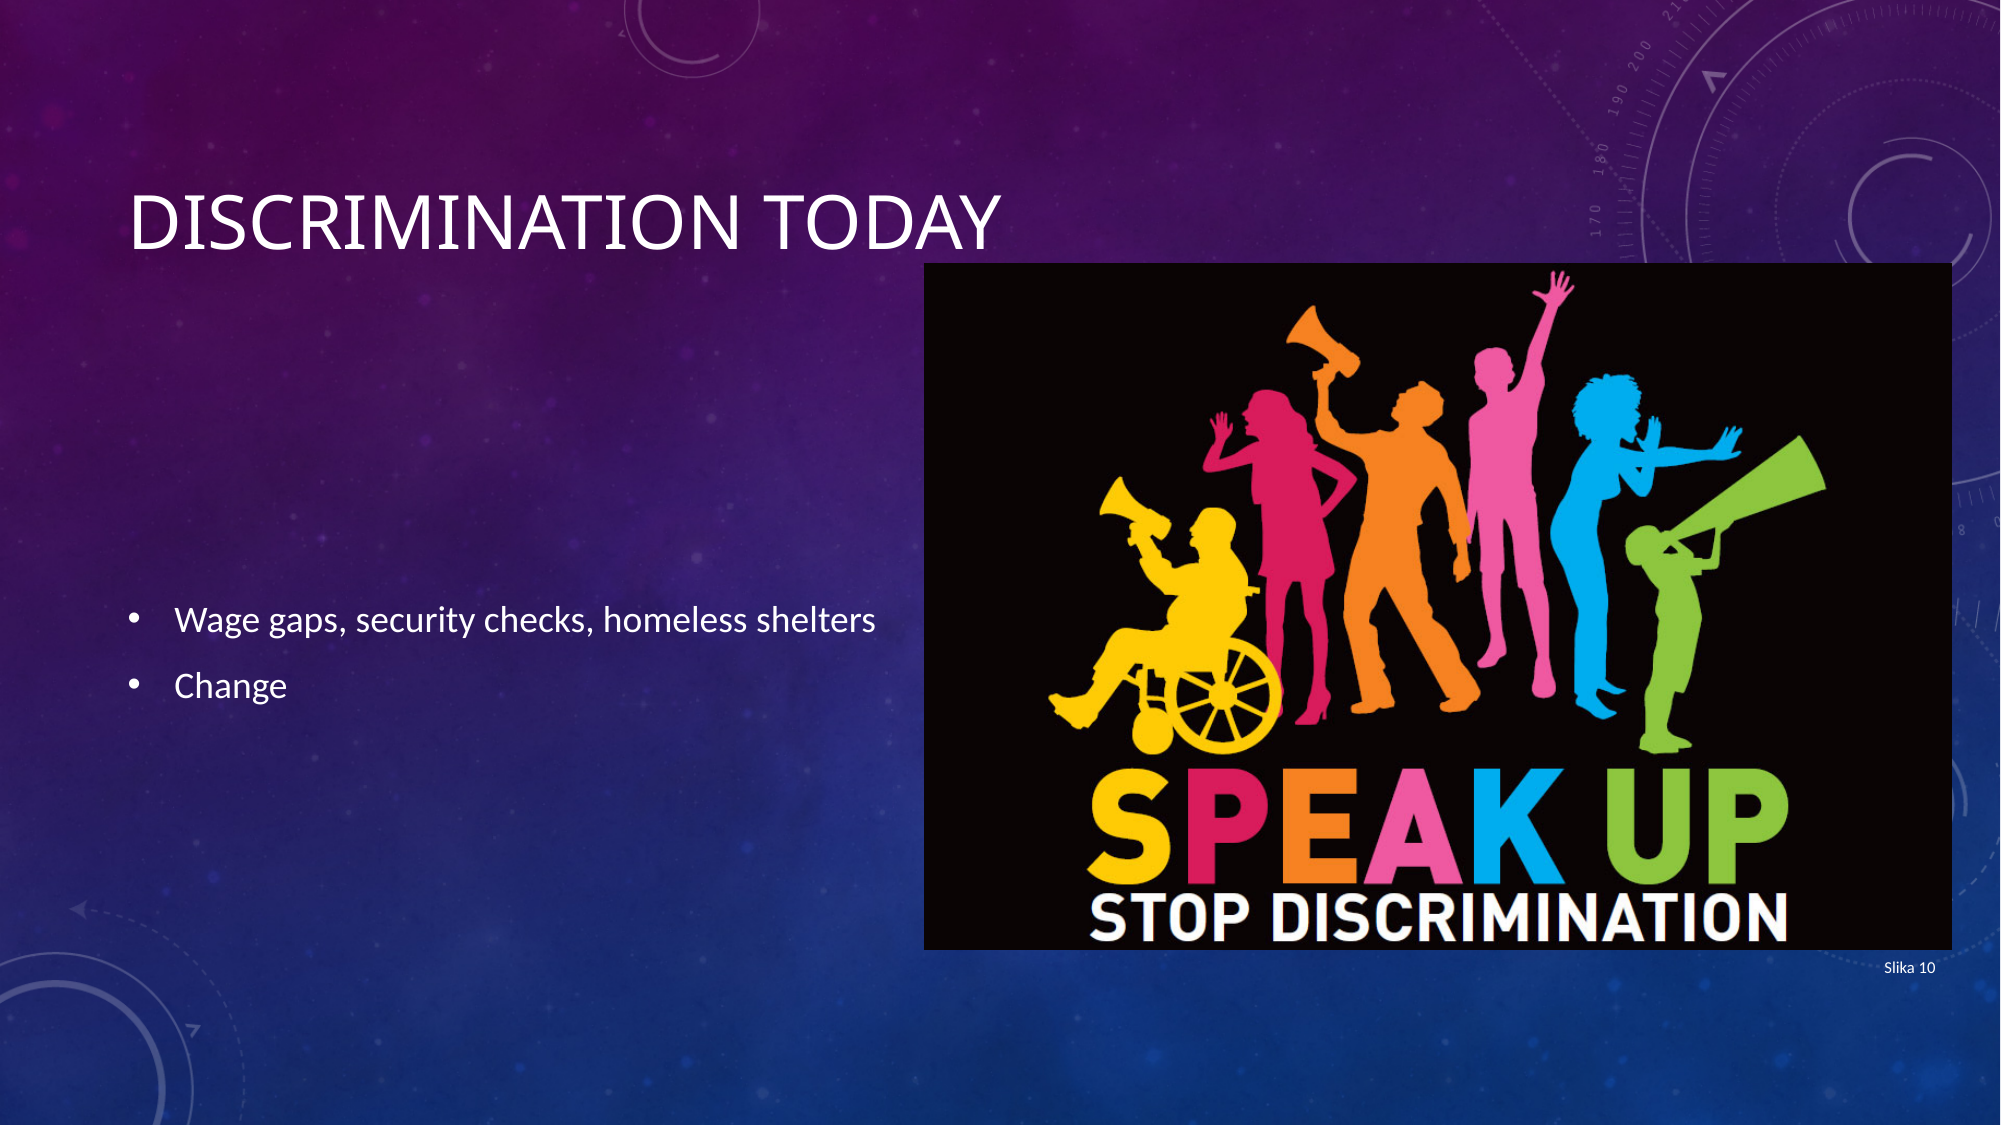

# DISCRIMINATION TODAY
Wage gaps, security checks, homeless shelters
Change
Slika 10